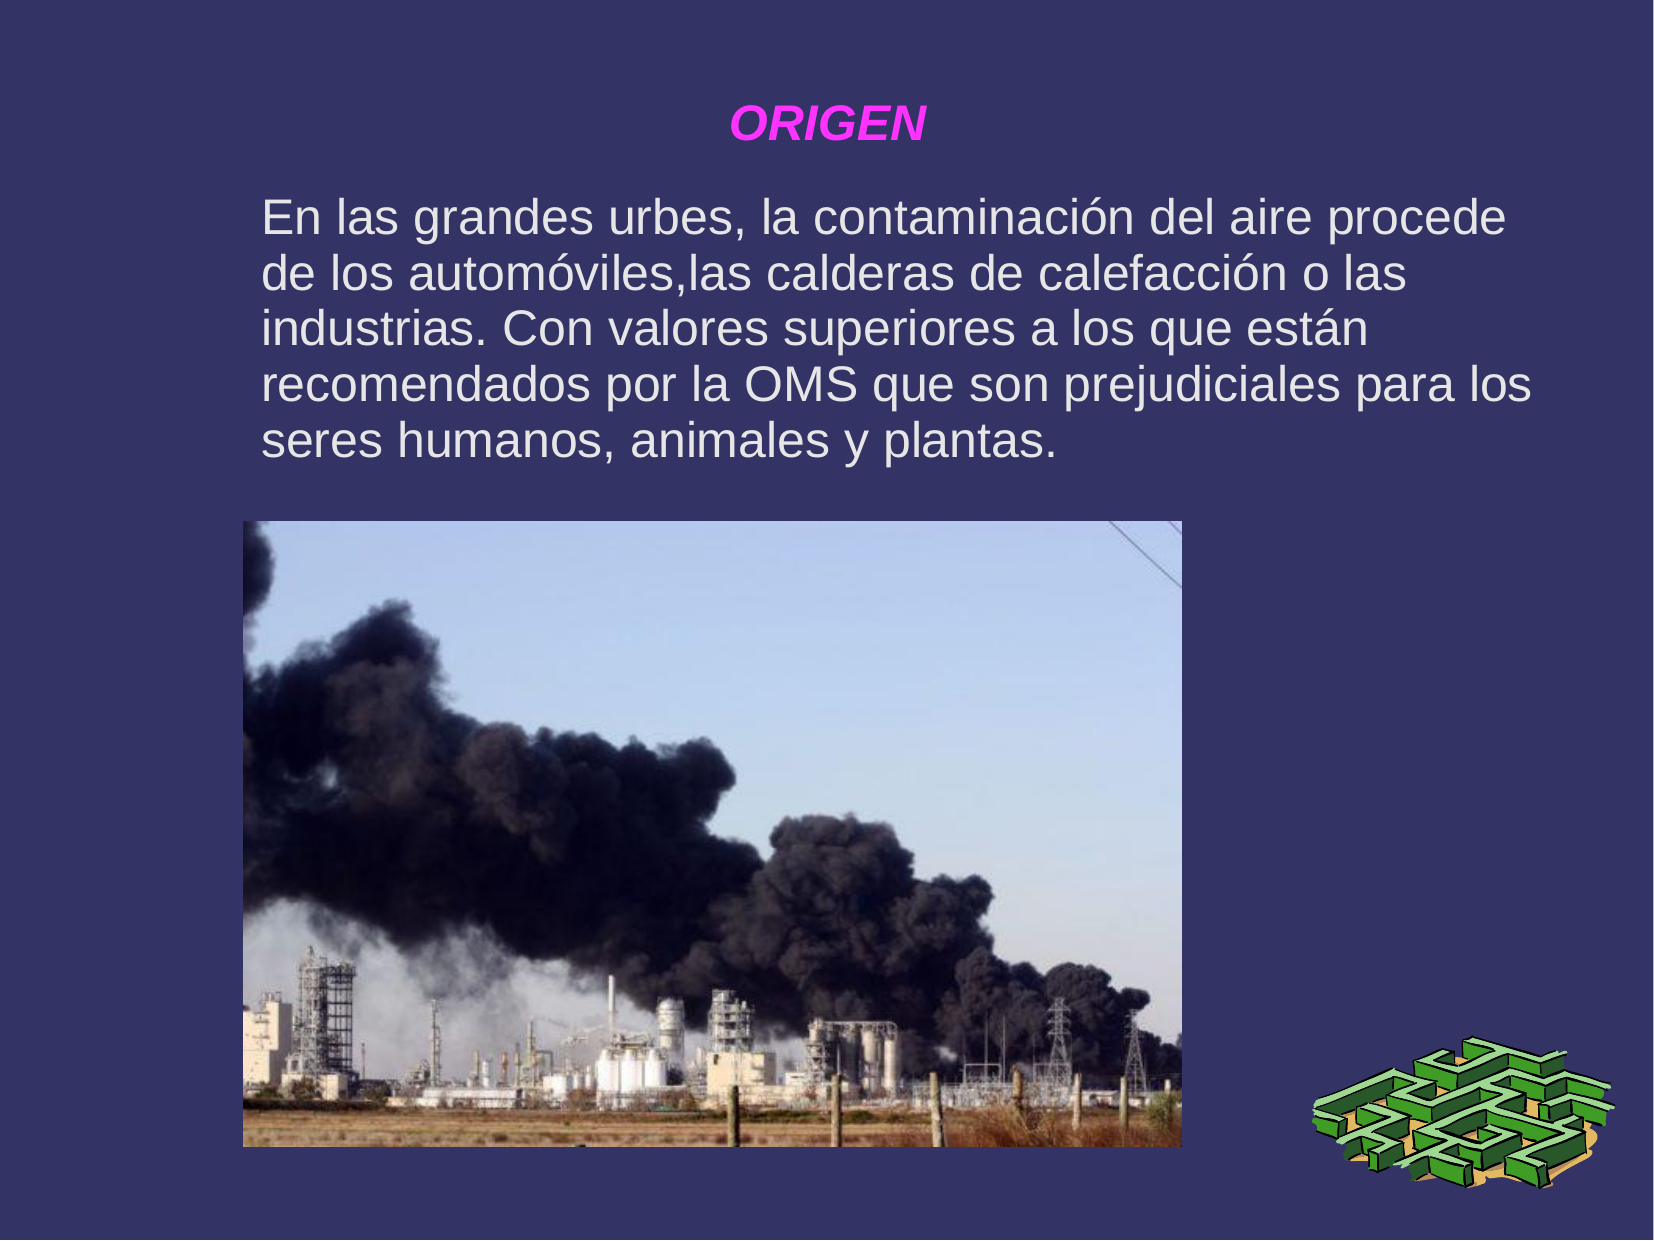

# ORIGEN
En las grandes urbes, la contaminación del aire procede de los automóviles,las calderas de calefacción o las industrias. Con valores superiores a los que están recomendados por la OMS que son prejudiciales para los seres humanos, animales y plantas.